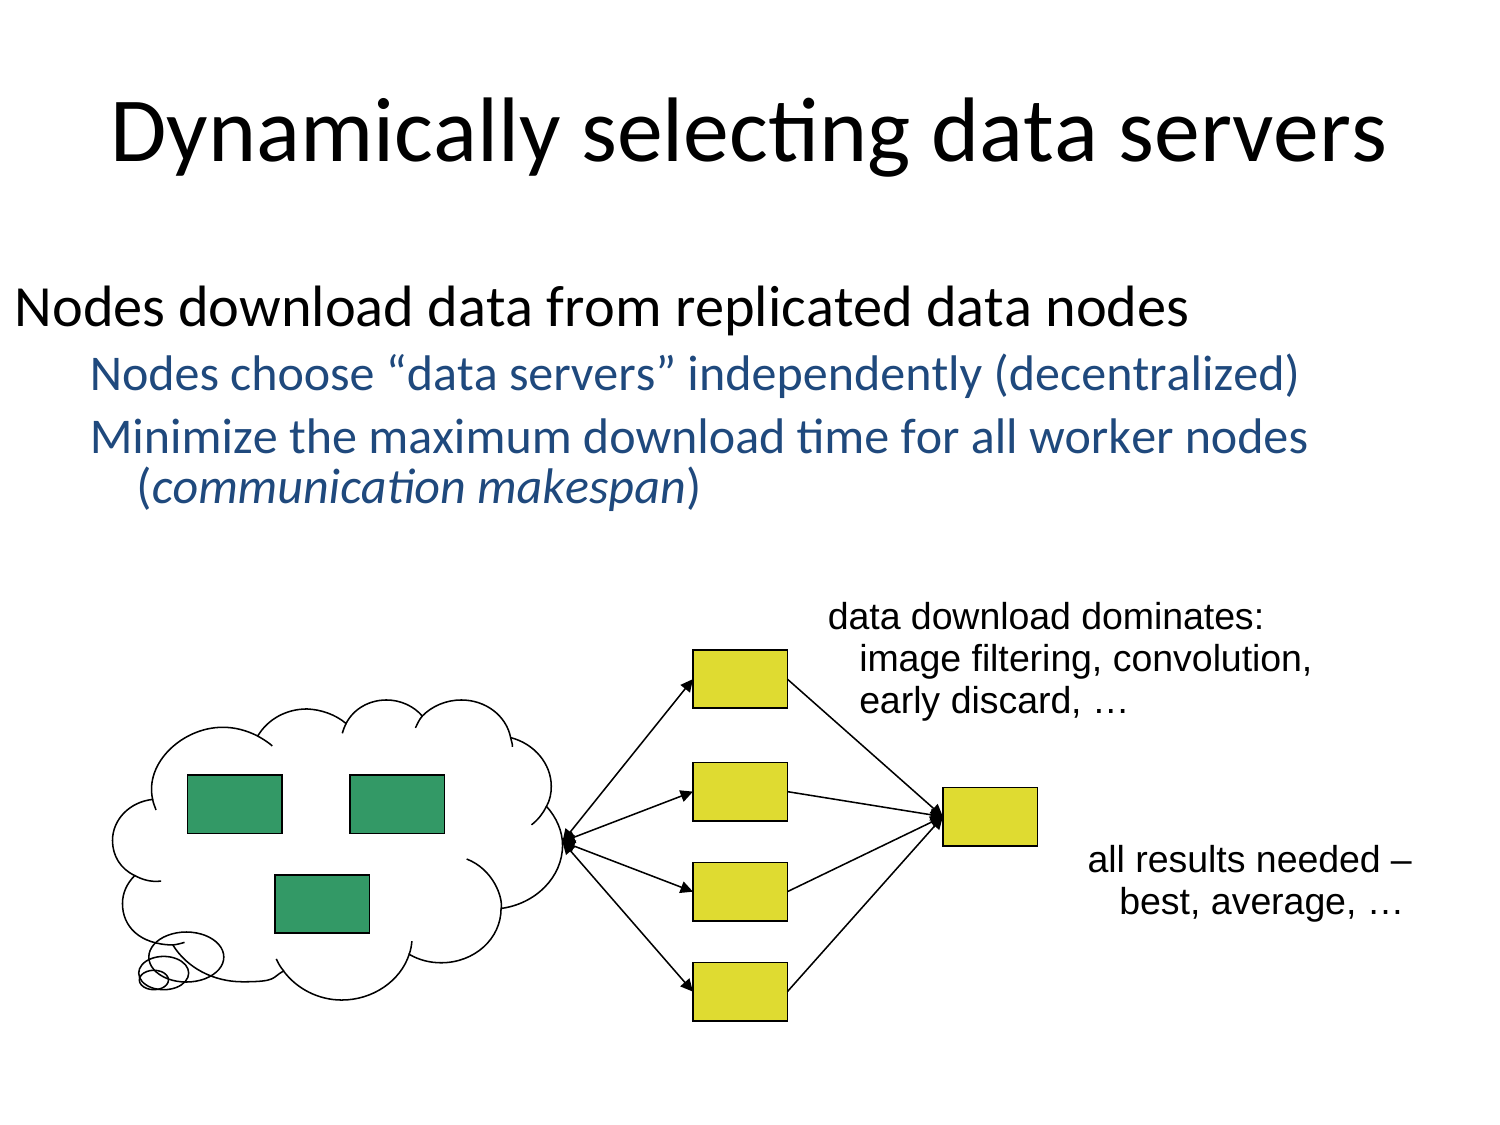

# Dynamically selecting data servers
Nodes download data from replicated data nodes
Nodes choose “data servers” independently (decentralized)
Minimize the maximum download time for all worker nodes (communication makespan)
data download dominates:
 image filtering, convolution,
 early discard, …
all results needed –
 best, average, …